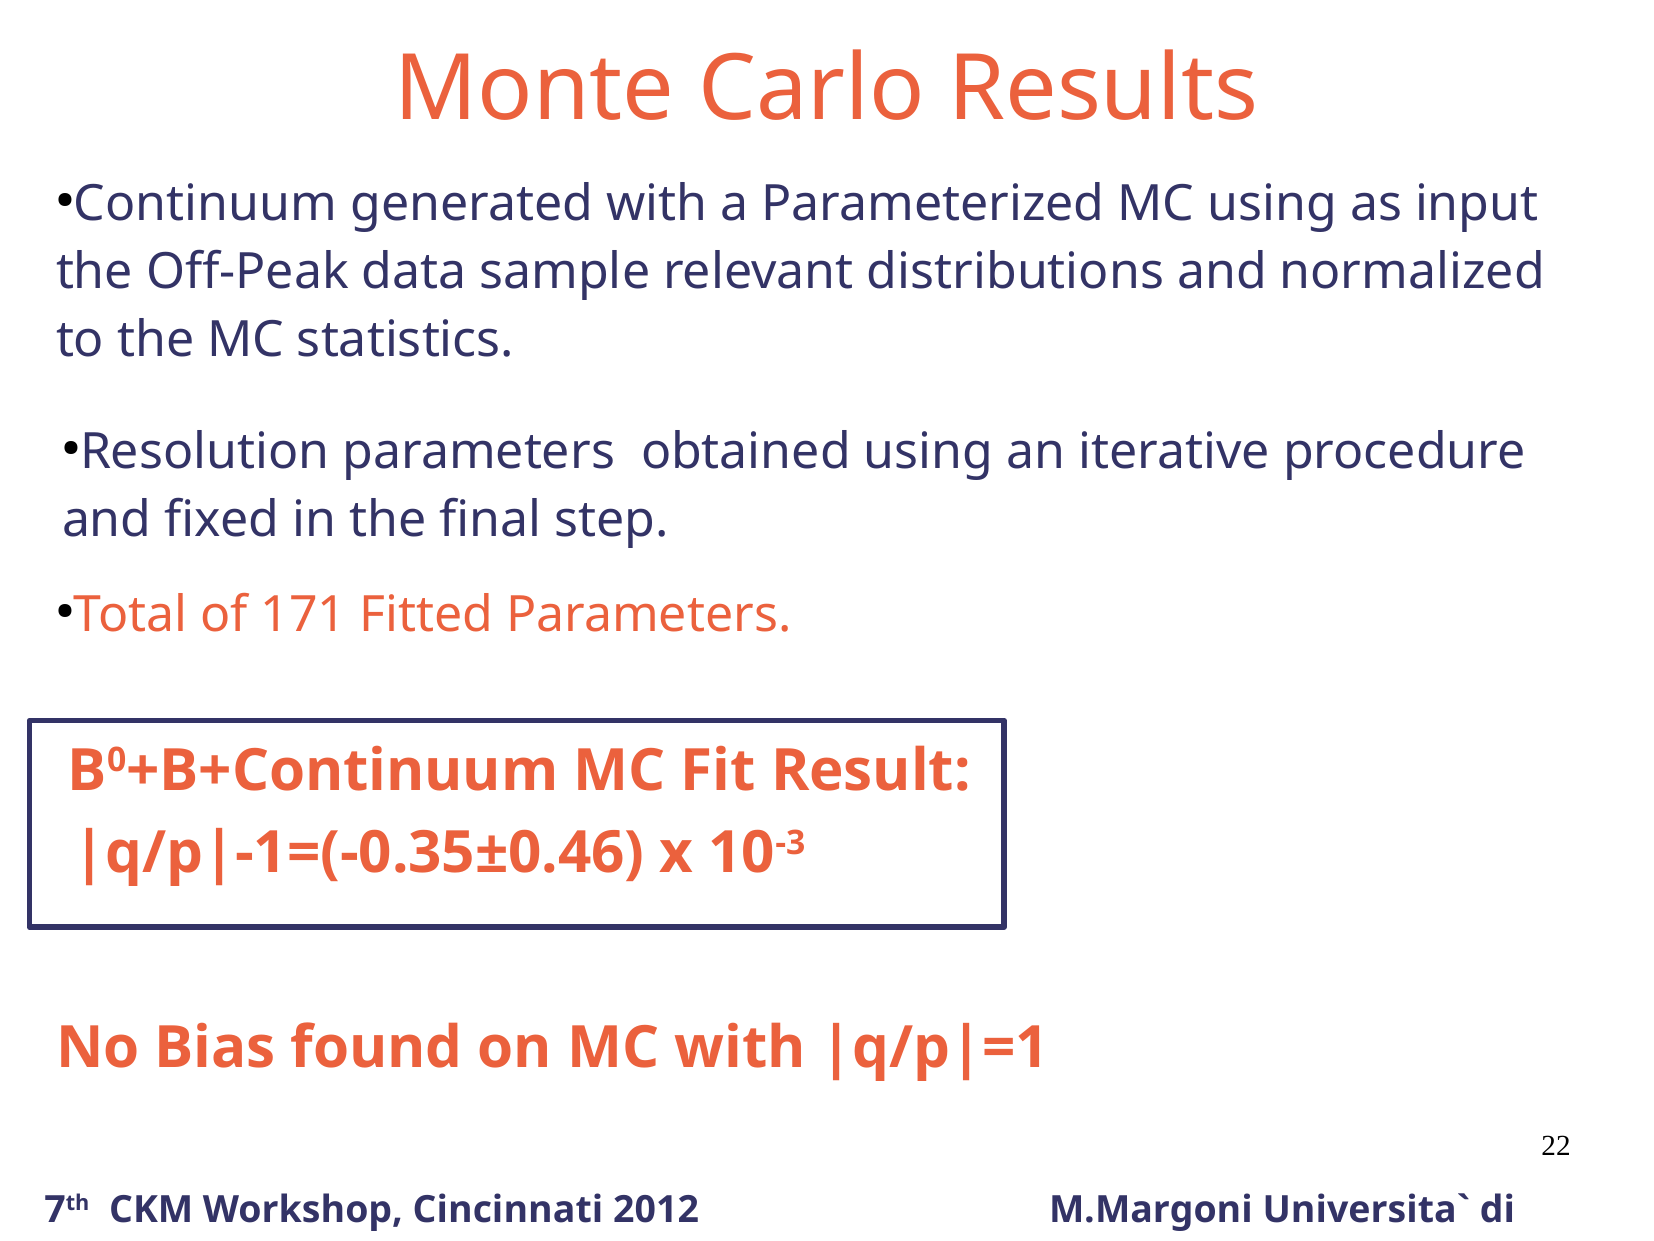

# Monte Carlo Results
Continuum generated with a Parameterized MC using as input the Off-Peak data sample relevant distributions and normalized to the MC statistics.
Resolution parameters obtained using an iterative procedure and fixed in the final step.
Total of 171 Fitted Parameters.
B0+B+Continuum MC Fit Result:
|q/p|-1=(-0.35±0.46) x 10-3
No Bias found on MC with |q/p|=1
22
7th CKM Workshop, Cincinnati 2012 M.Margoni Universita` di Padova & INFN